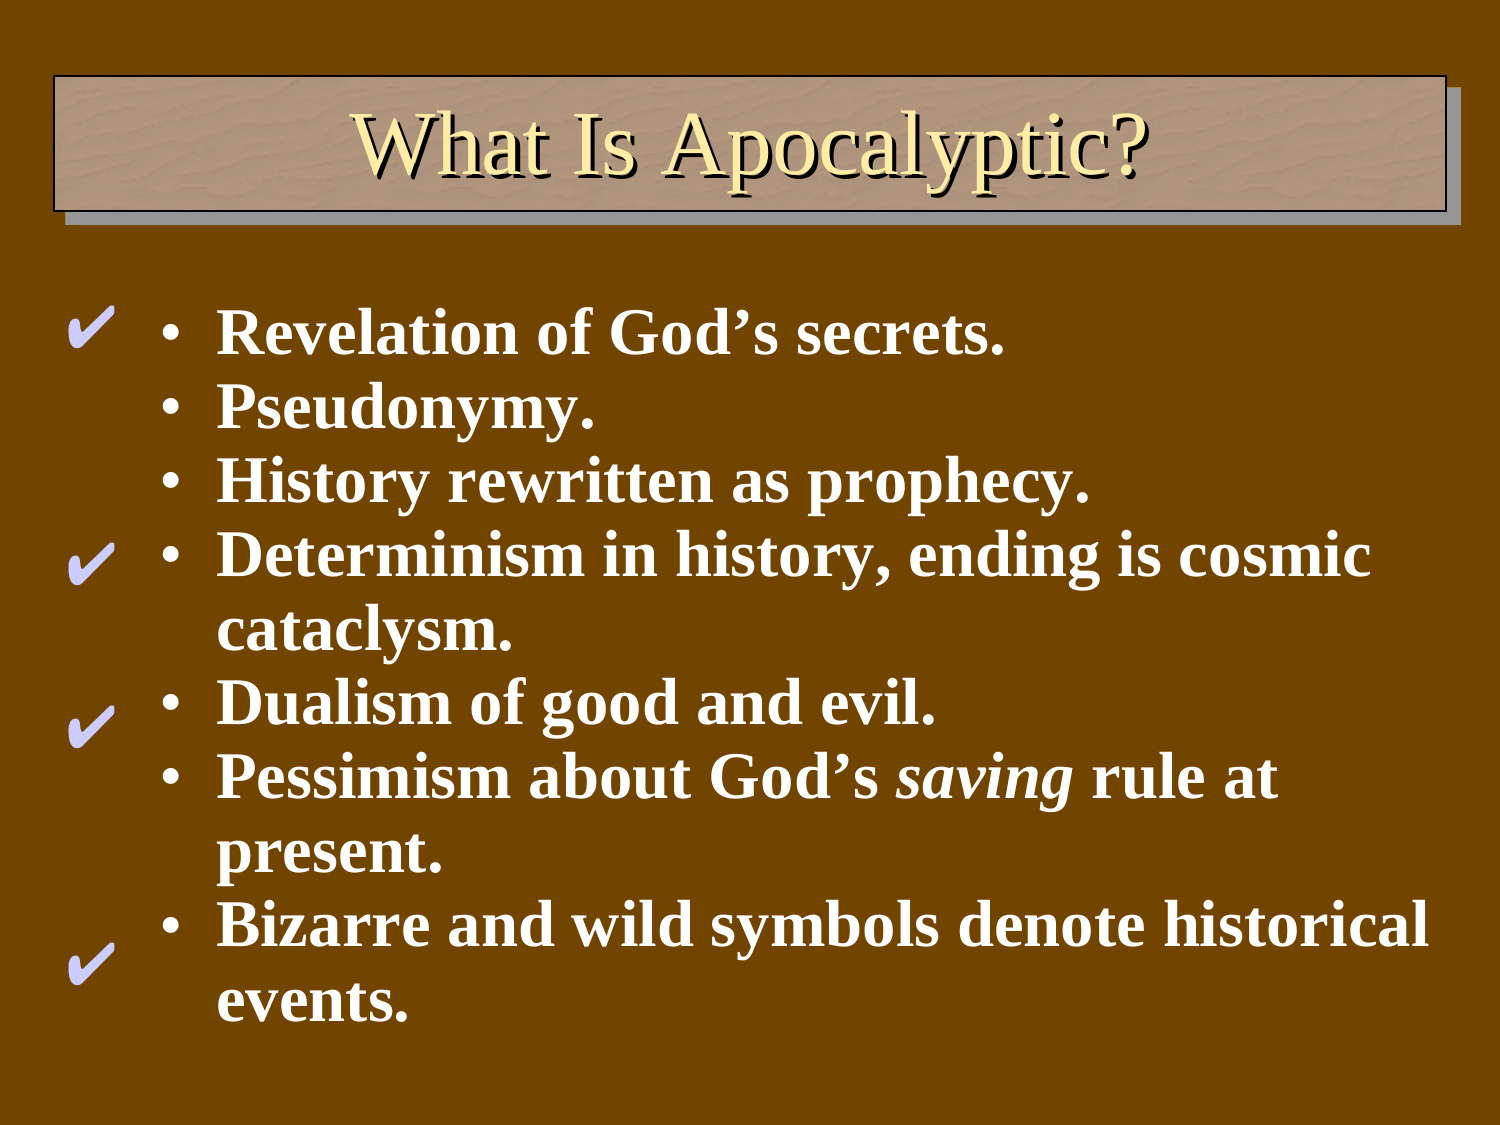

# What Is Apocalyptic?
Revelation of God’s secrets.
Pseudonymy.
History rewritten as prophecy.
Determinism in history, ending is cosmic cataclysm.
Dualism of good and evil.
Pessimism about God’s saving rule at present.
Bizarre and wild symbols denote historical events.



